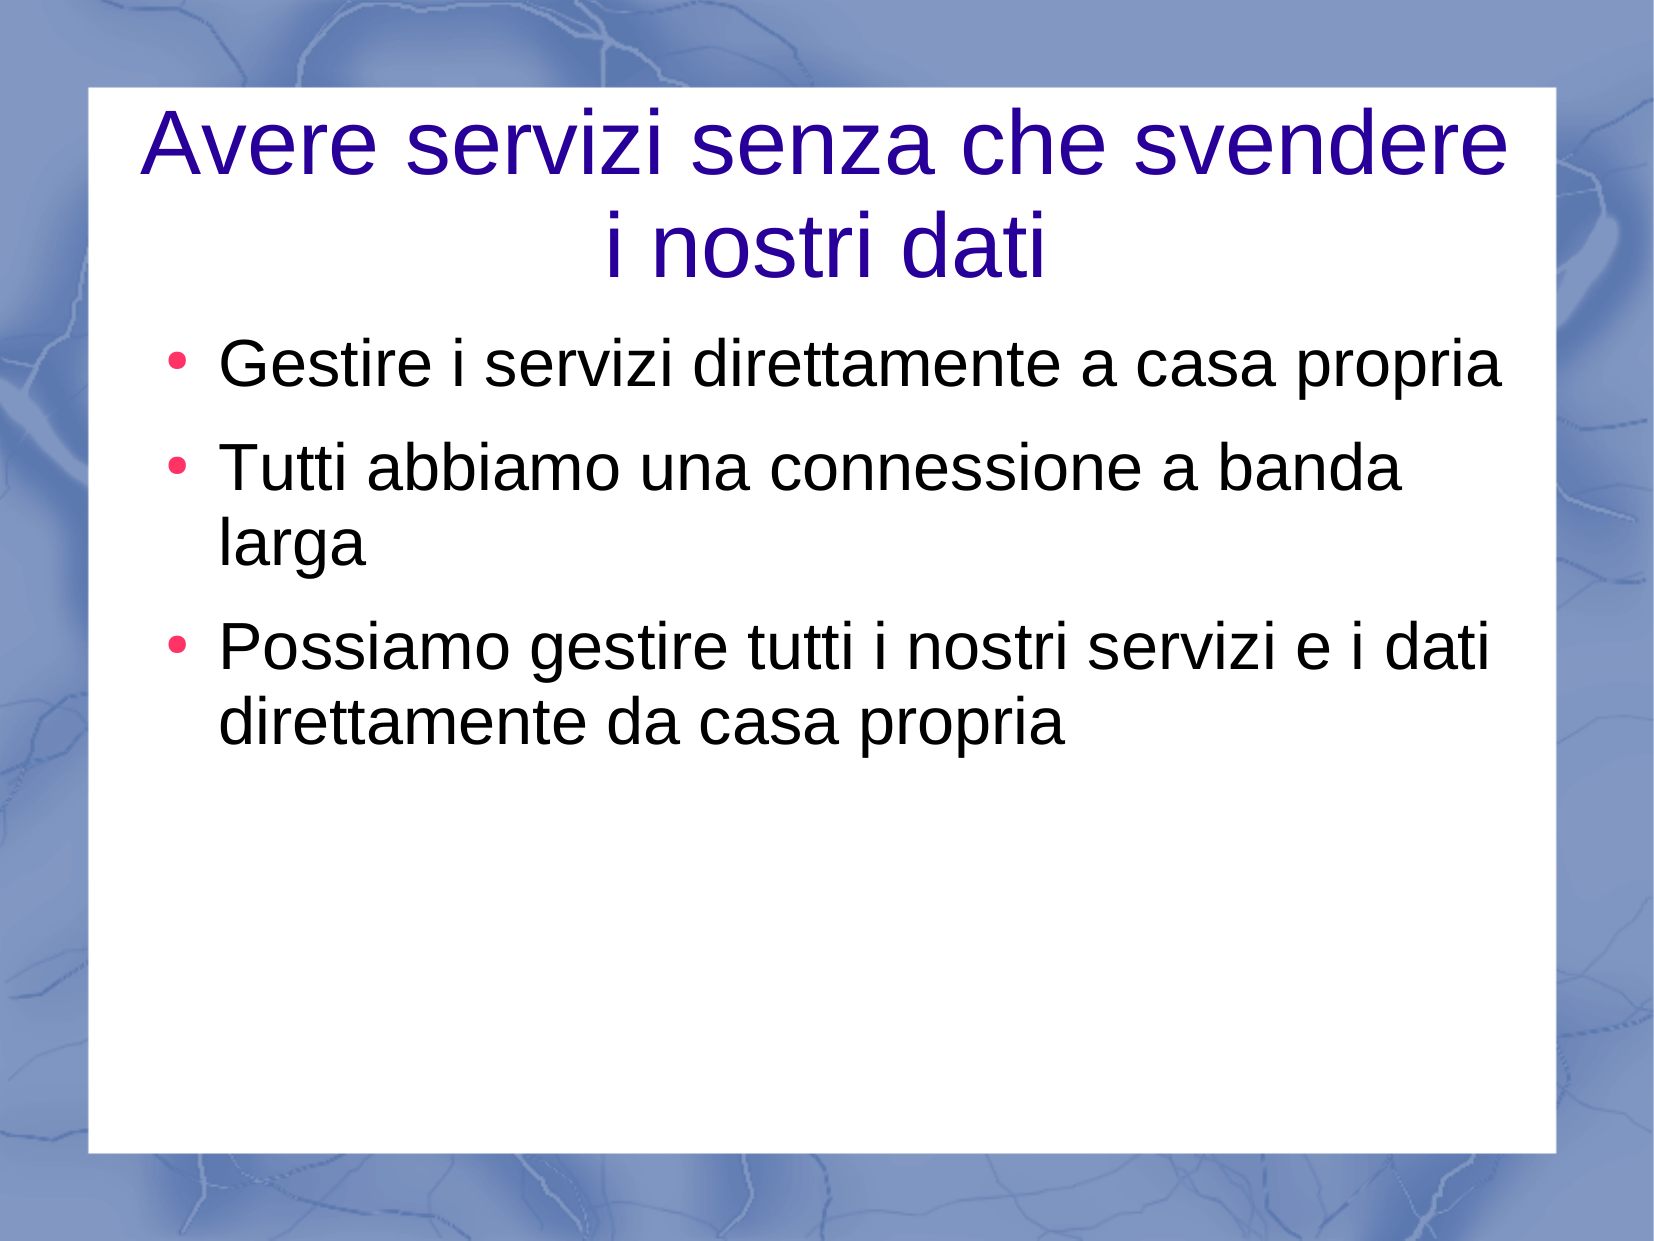

# Avere servizi senza che svendere i nostri dati
Gestire i servizi direttamente a casa propria
Tutti abbiamo una connessione a banda larga
Possiamo gestire tutti i nostri servizi e i dati direttamente da casa propria